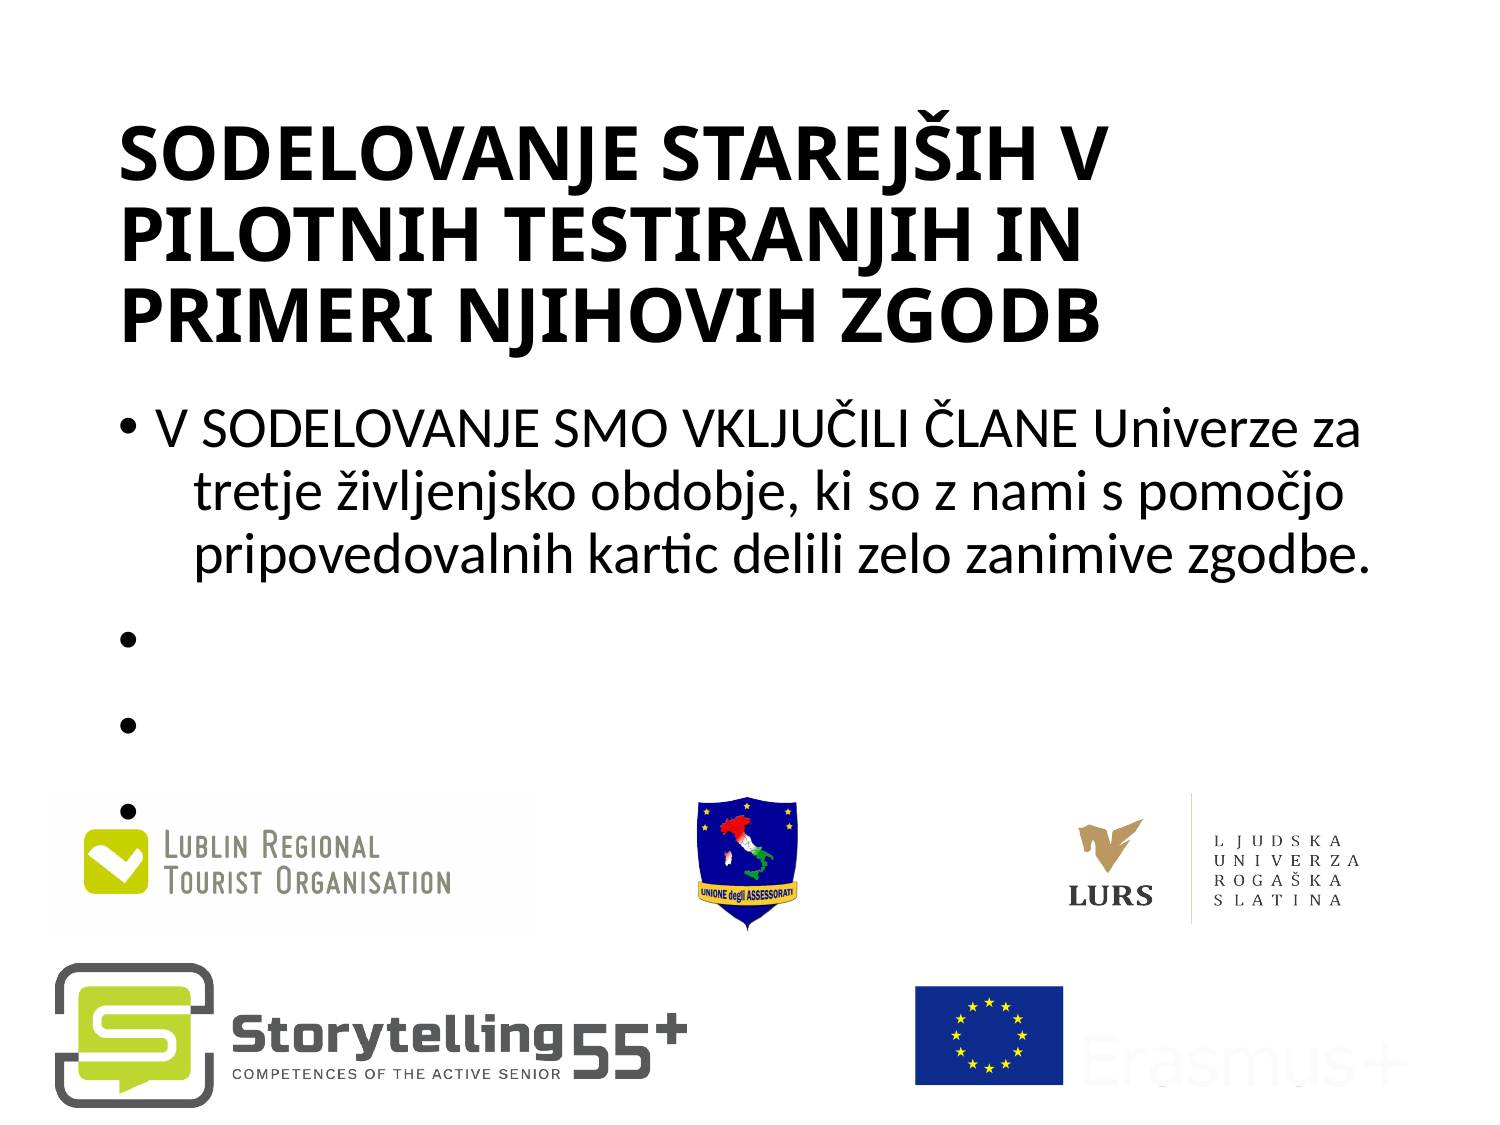

# SODELOVANJE STAREJŠIH V PILOTNIH TESTIRANJIH IN PRIMERI NJIHOVIH ZGODB
V SODELOVANJE SMO VKLJUČILI ČLANE Univerze za tretje življenjsko obdobje, ki so z nami s pomočjo pripovedovalnih kartic delili zelo zanimive zgodbe.